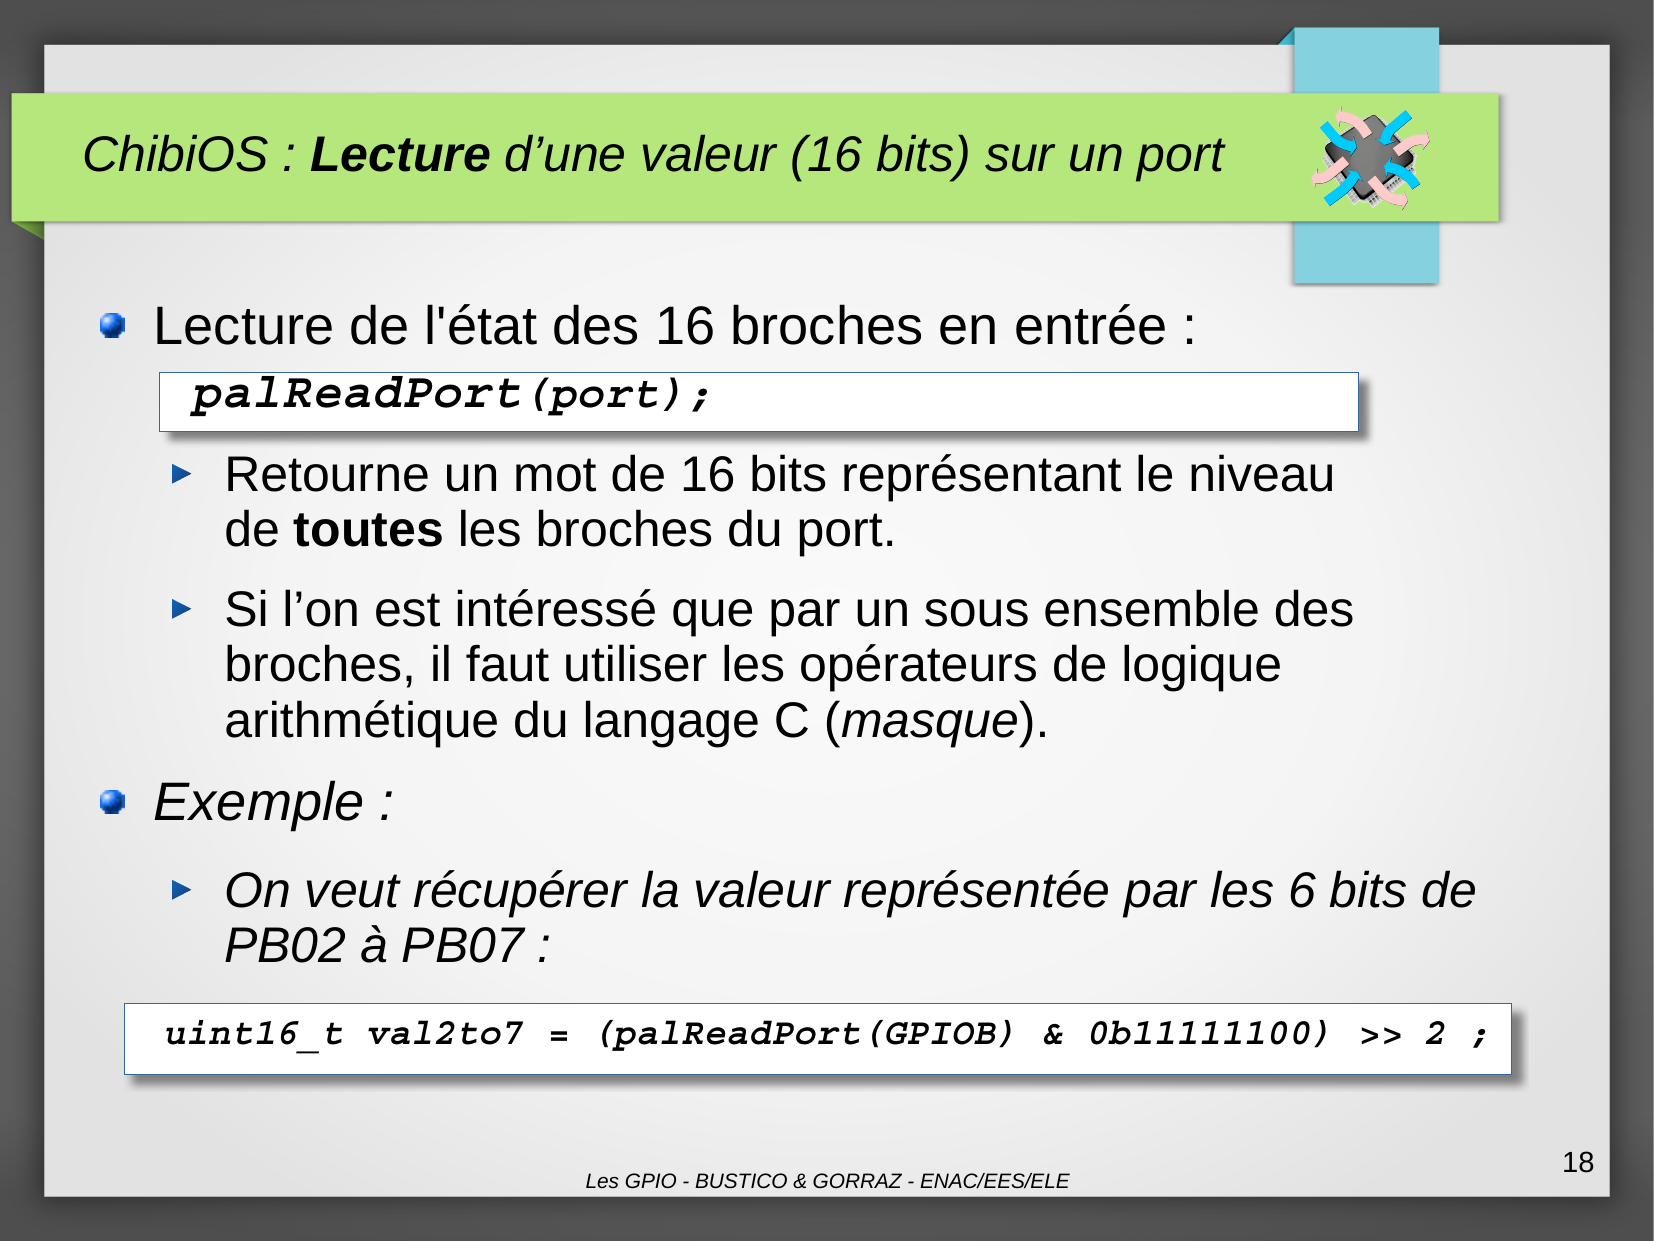

ChibiOS : Lecture d’une valeur (16 bits) sur un port
# Lecture de l'état des 16 broches en entrée :
Retourne un mot de 16 bits représentant le niveau
de toutes les broches du port.
Si l’on est intéressé que par un sous ensemble des
broches, il faut utiliser les opérateurs de logique arithmétique du langage C (masque).
Exemple :
On veut récupérer la valeur représentée par les 6 bits de PB02 à PB07 :
palReadPort(port);
uint16_t val2to7 = (palReadPort(GPIOB) & 0b11111100) >> 2 ;
18
Les GPIO - BUSTICO & GORRAZ - ENAC/EES/ELE